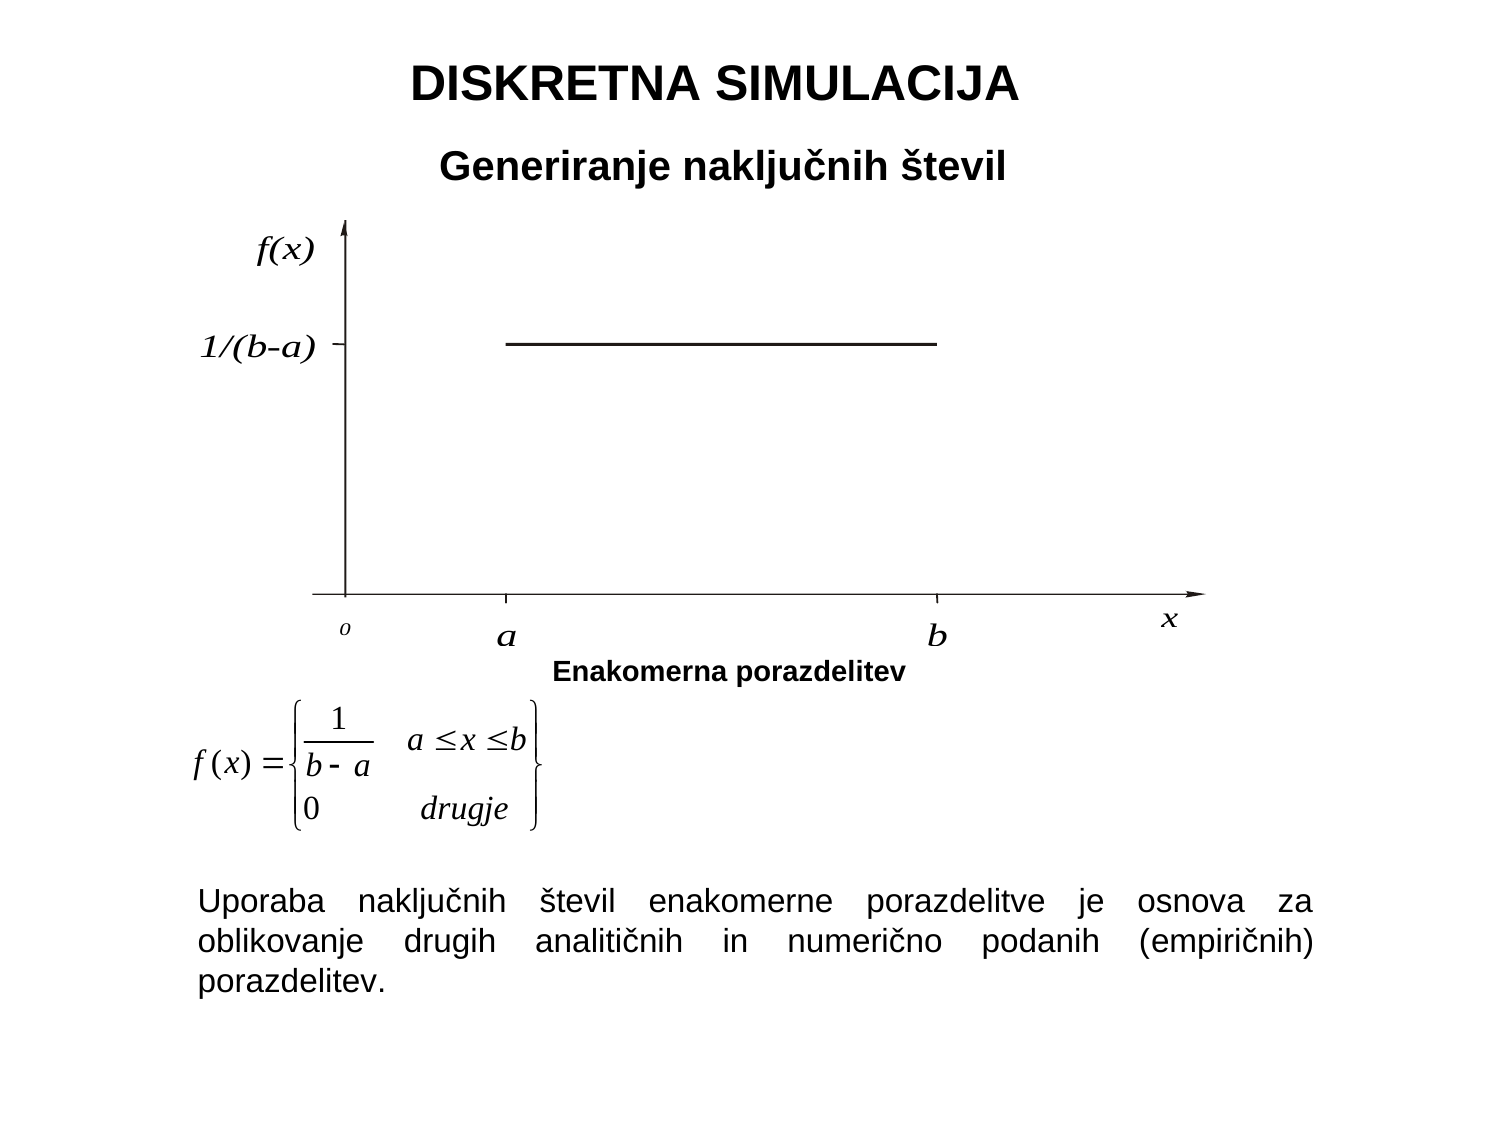

DISKRETNA SIMULACIJA
Generiranje naključnih števil
Enakomerna porazdelitev
Uporaba naključnih števil enakomerne porazdelitve je osnova za oblikovanje drugih analitičnih in numerično podanih (empiričnih) porazdelitev.